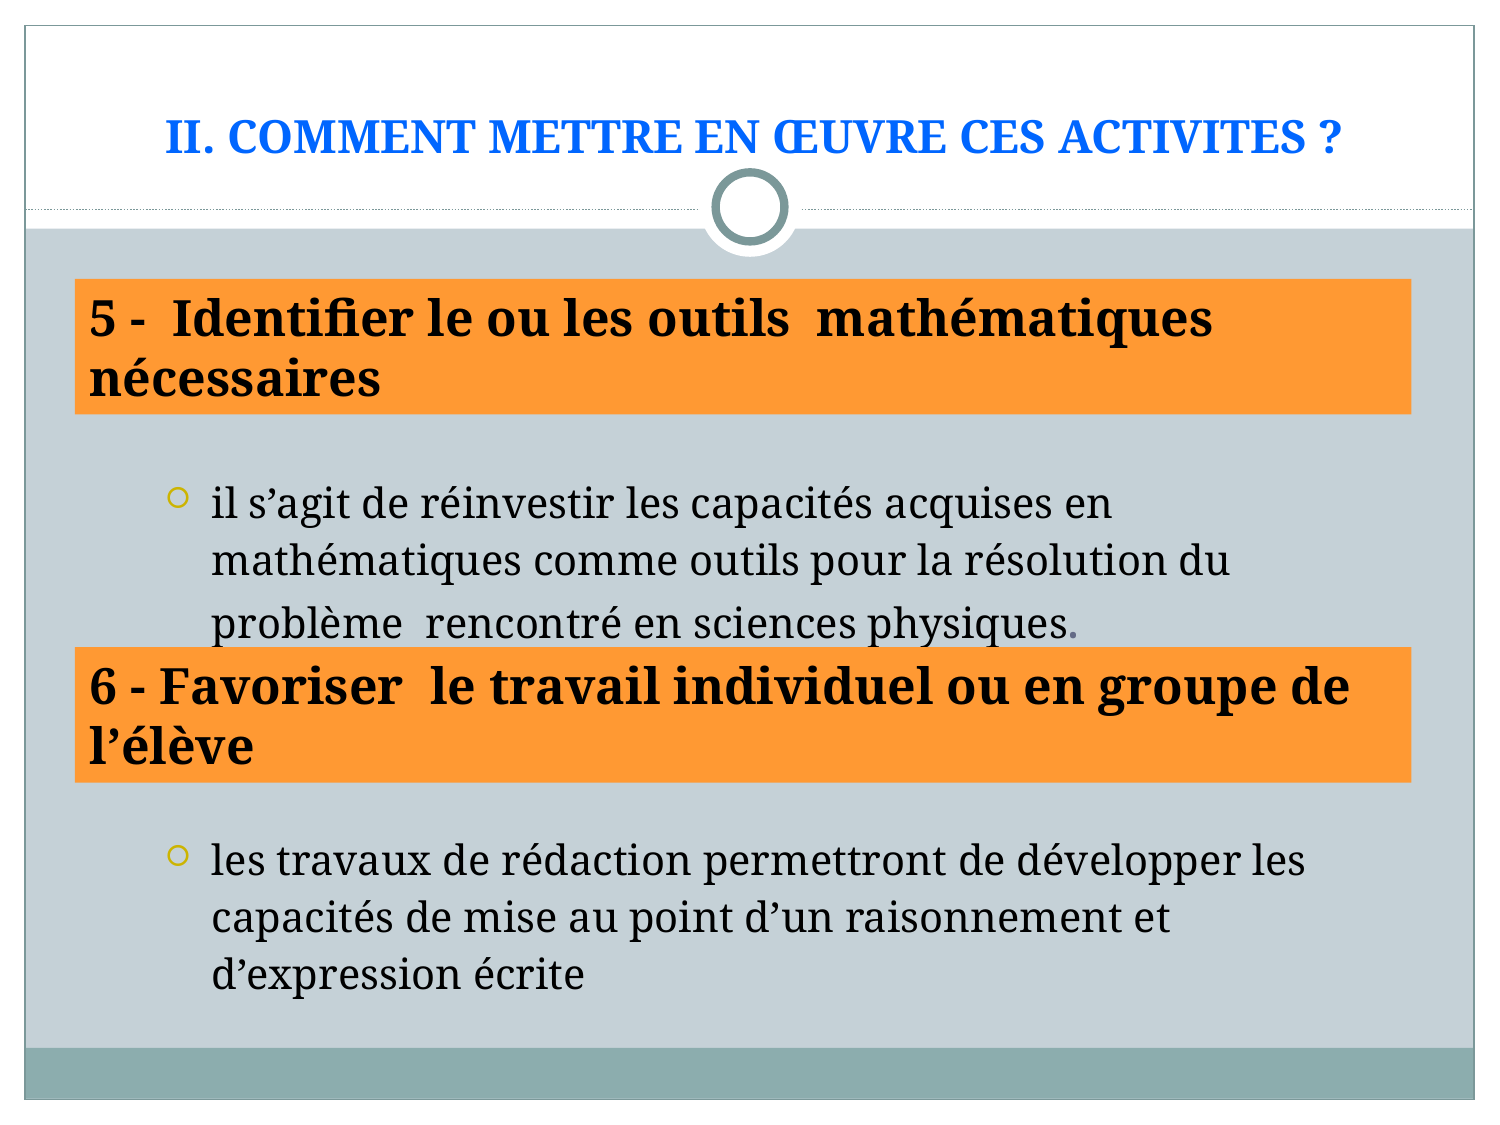

# II. COMMENT METTRE EN ŒUVRE CES ACTIVITES ?
il s’agit de réinvestir les capacités acquises en mathématiques comme outils pour la résolution du problème rencontré en sciences physiques.
les travaux de rédaction permettront de développer les capacités de mise au point d’un raisonnement et d’expression écrite
5 - Identifier le ou les outils mathématiques nécessaires
6 - Favoriser le travail individuel ou en groupe de l’élève